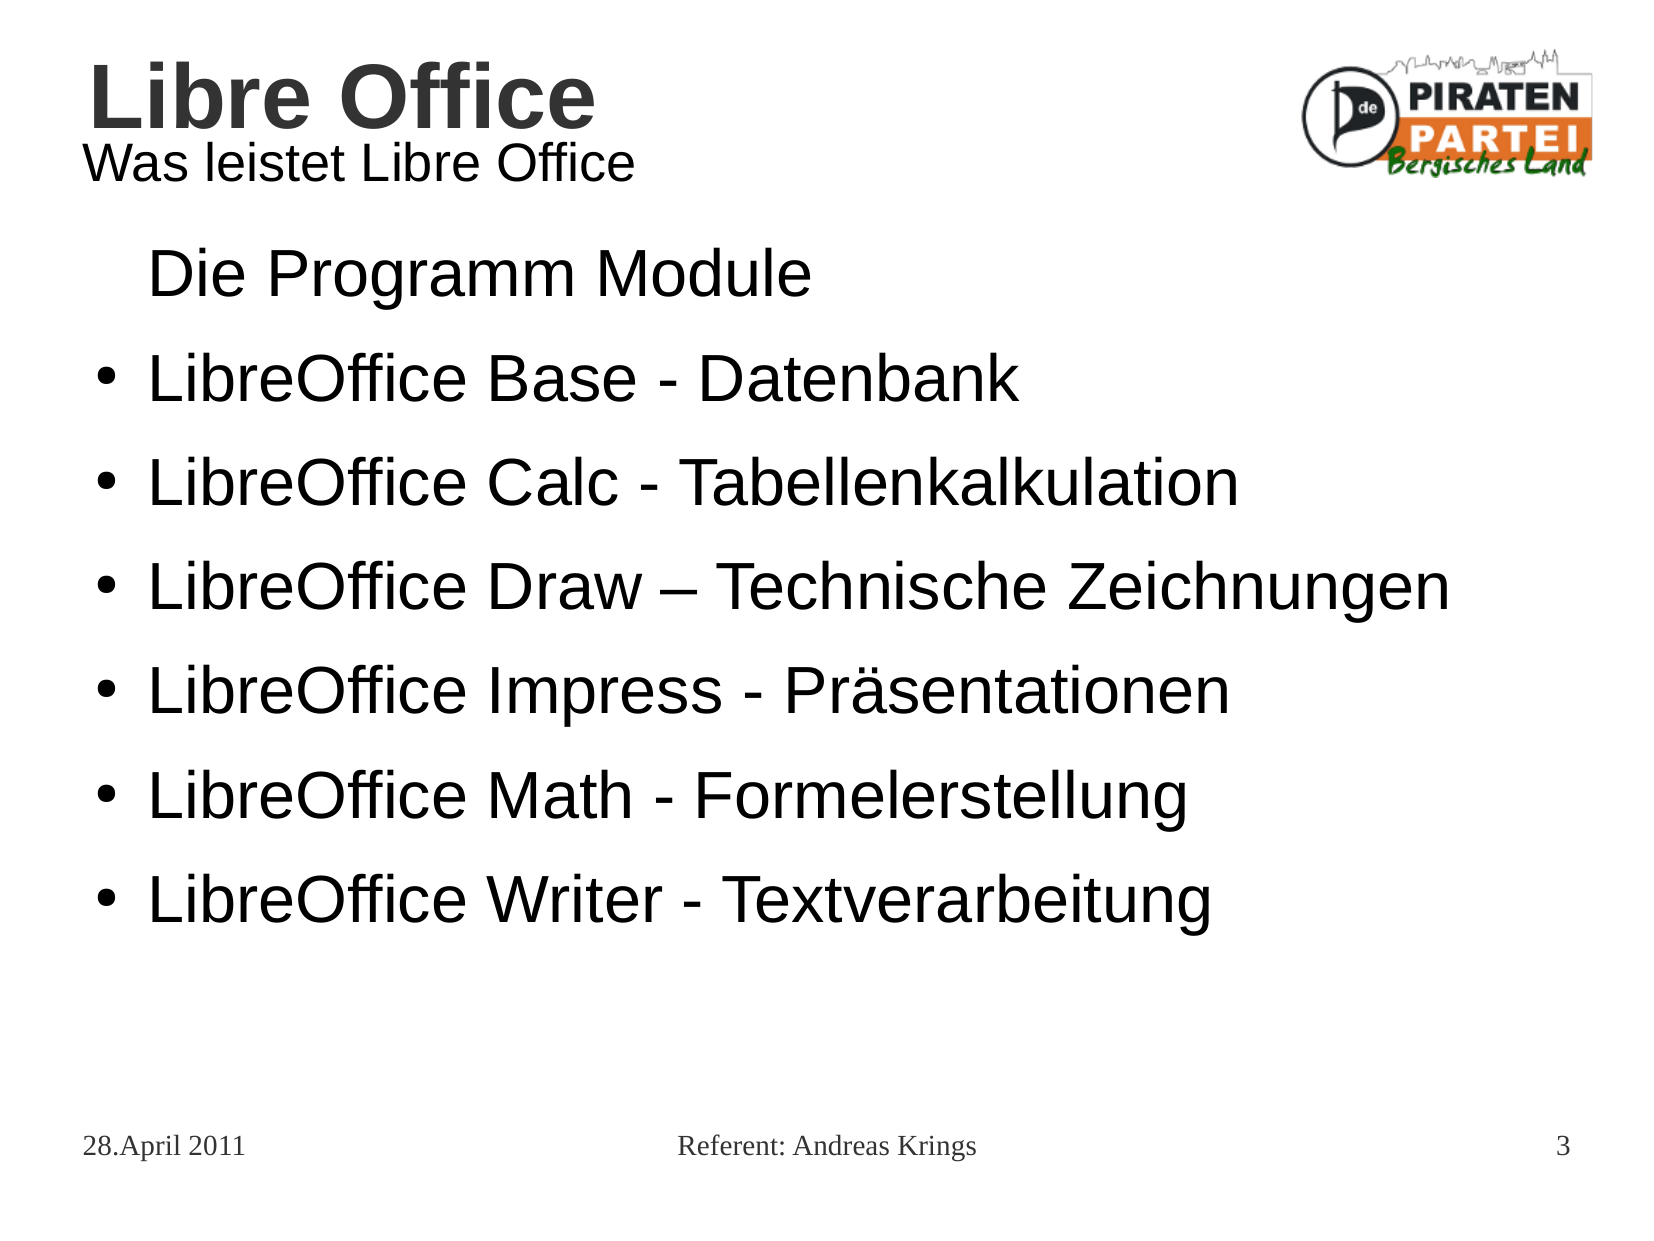

# Was leistet Libre Office
Die Programm Module
LibreOffice Base - Datenbank
LibreOffice Calc - Tabellenkalkulation
LibreOffice Draw – Technische Zeichnungen
LibreOffice Impress - Präsentationen
LibreOffice Math - Formelerstellung
LibreOffice Writer - Textverarbeitung
3